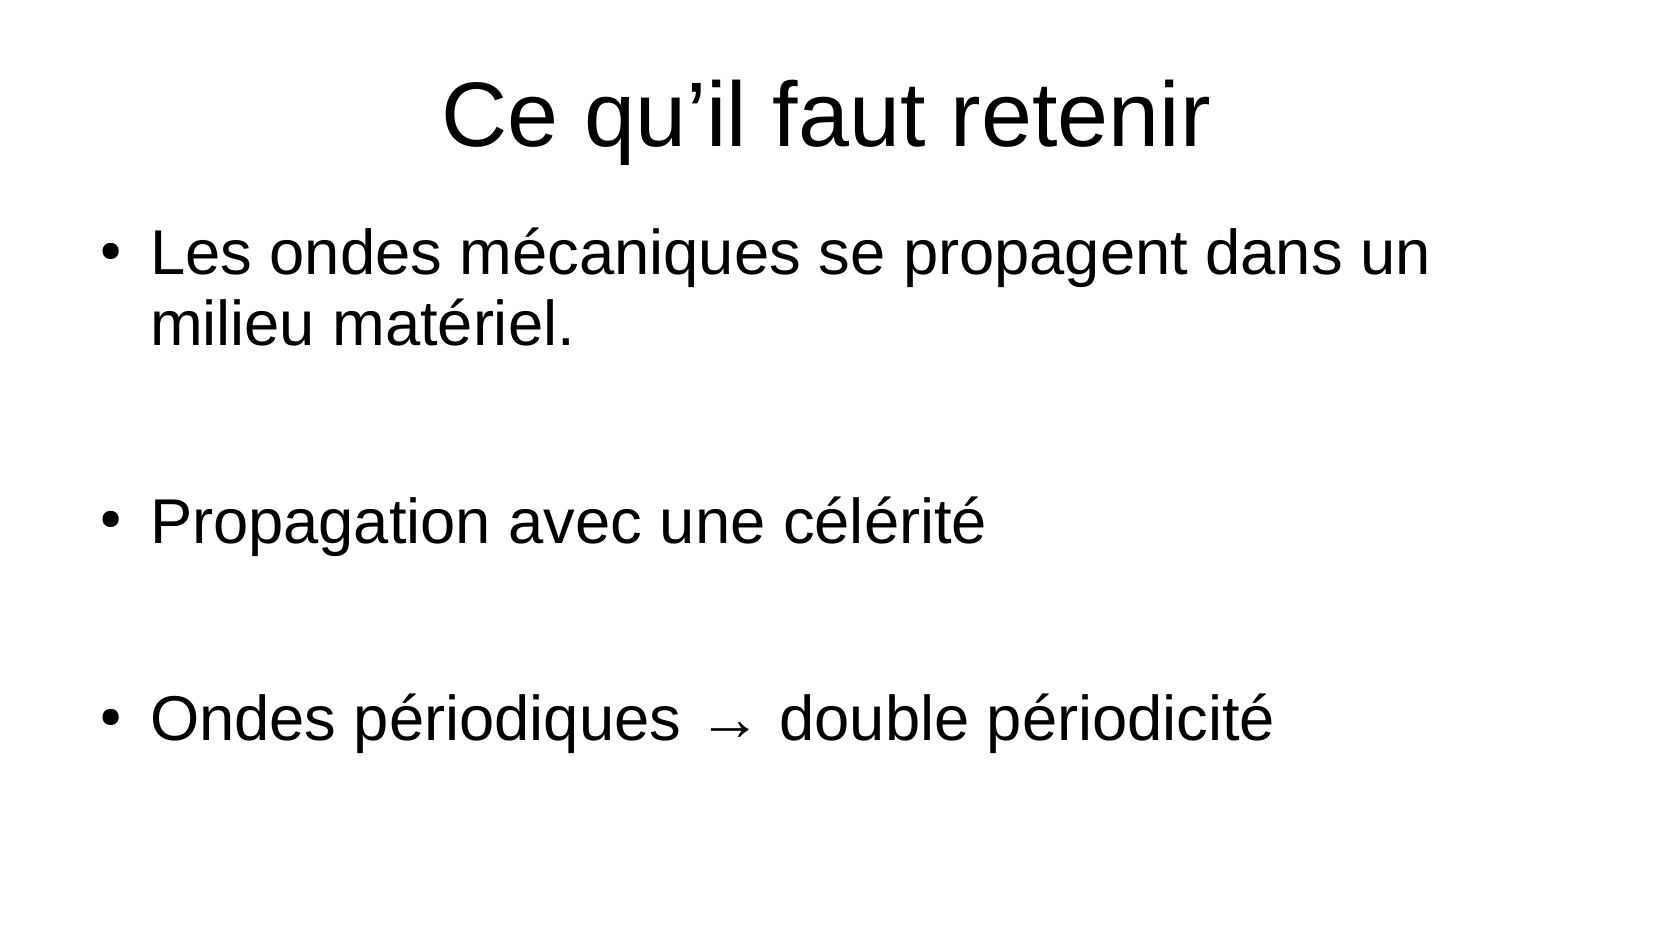

# Ce qu’il faut retenir
Les ondes mécaniques se propagent dans un milieu matériel.
Propagation avec une célérité
Ondes périodiques → double périodicité